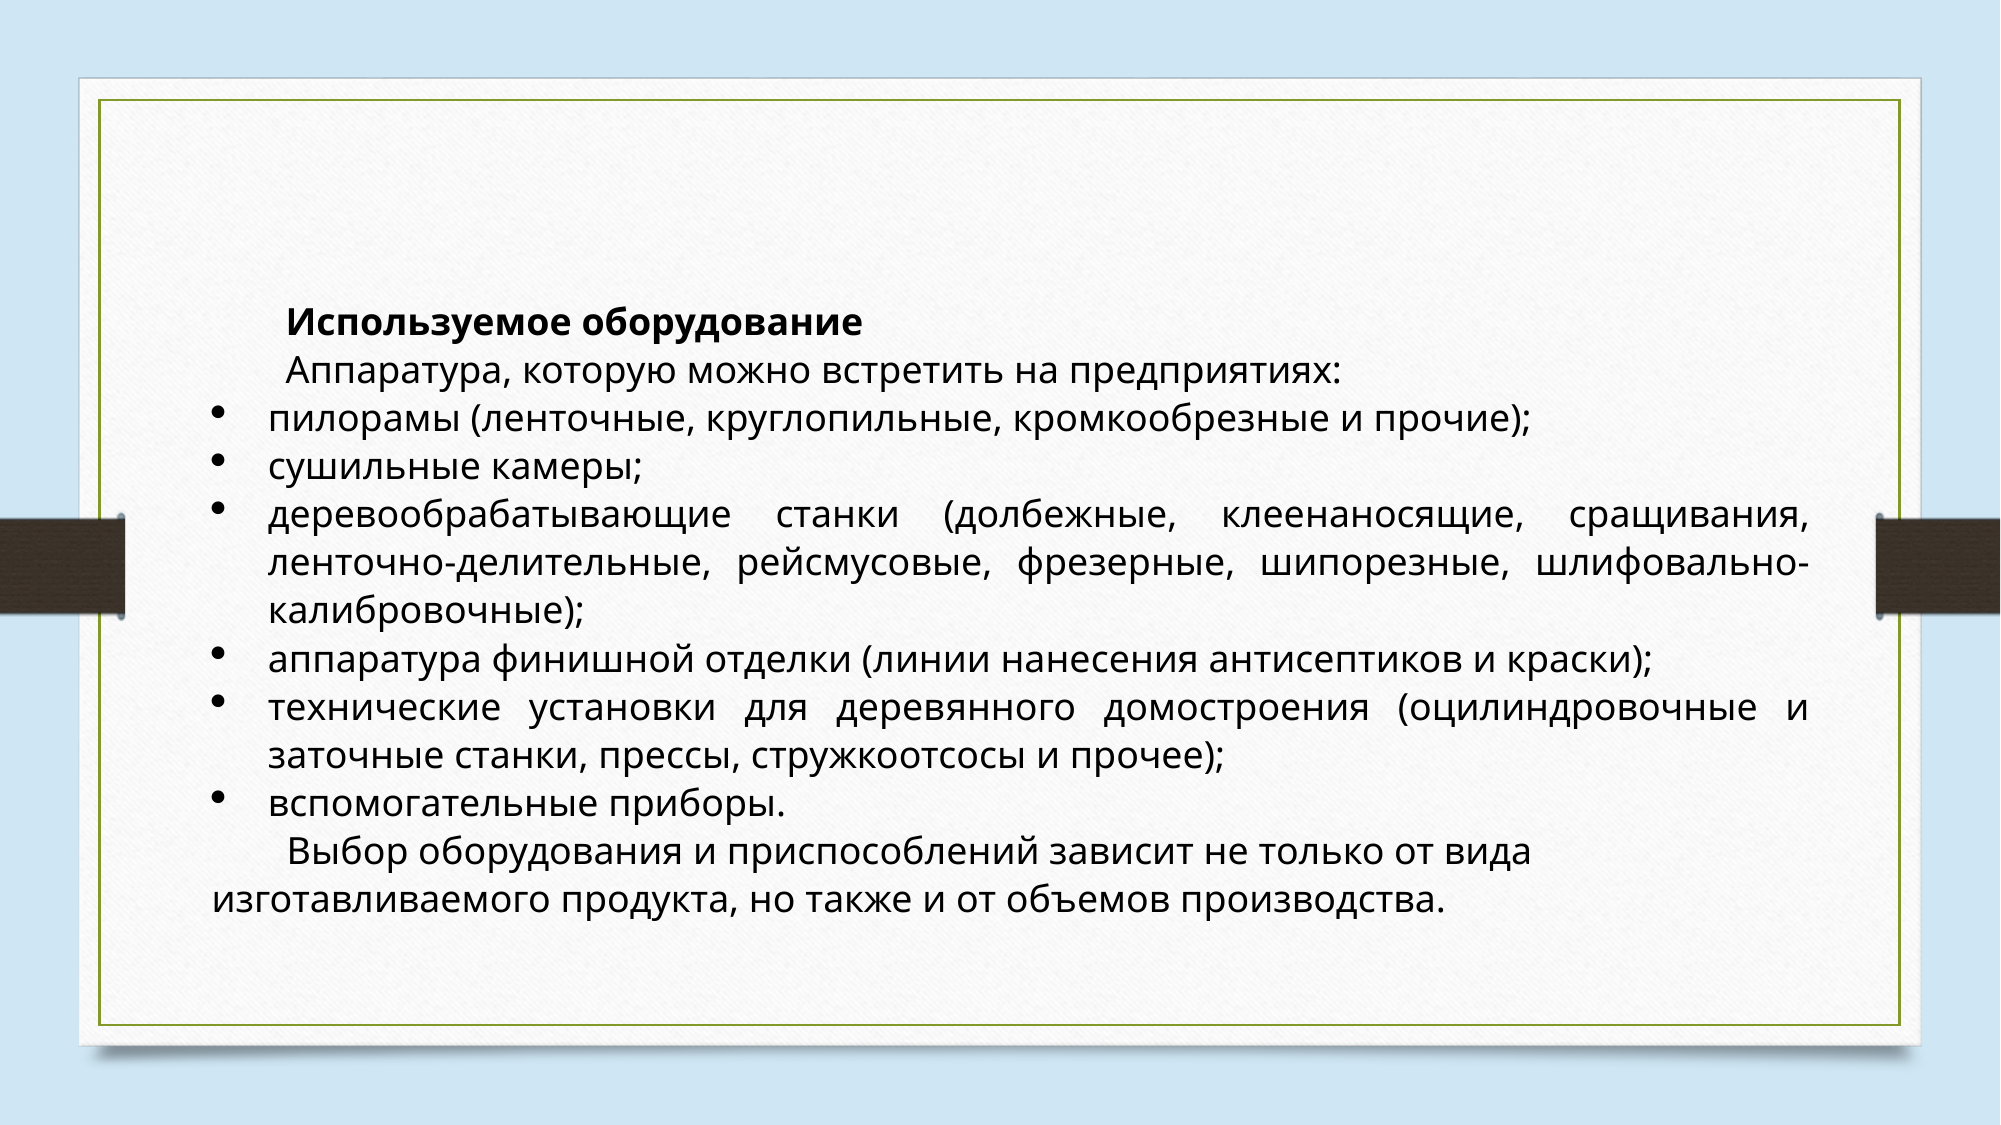

Используемое оборудование
Аппаратура, которую можно встретить на предприятиях:
пилорамы (ленточные, круглопильные, кромкообрезные и прочие);
сушильные камеры;
деревообрабатывающие станки (долбежные, клеенаносящие, сращивания, ленточно-делительные, рейсмусовые, фрезерные, шипорезные, шлифовально-калибровочные);
аппаратура финишной отделки (линии нанесения антисептиков и краски);
технические установки для деревянного домостроения (оцилиндровочные и заточные станки, прессы, стружкоотсосы и прочее);
вспомогательные приборы.
	Выбор оборудования и приспособлений зависит не только от вида изготавливаемого продукта, но также и от объемов производства.